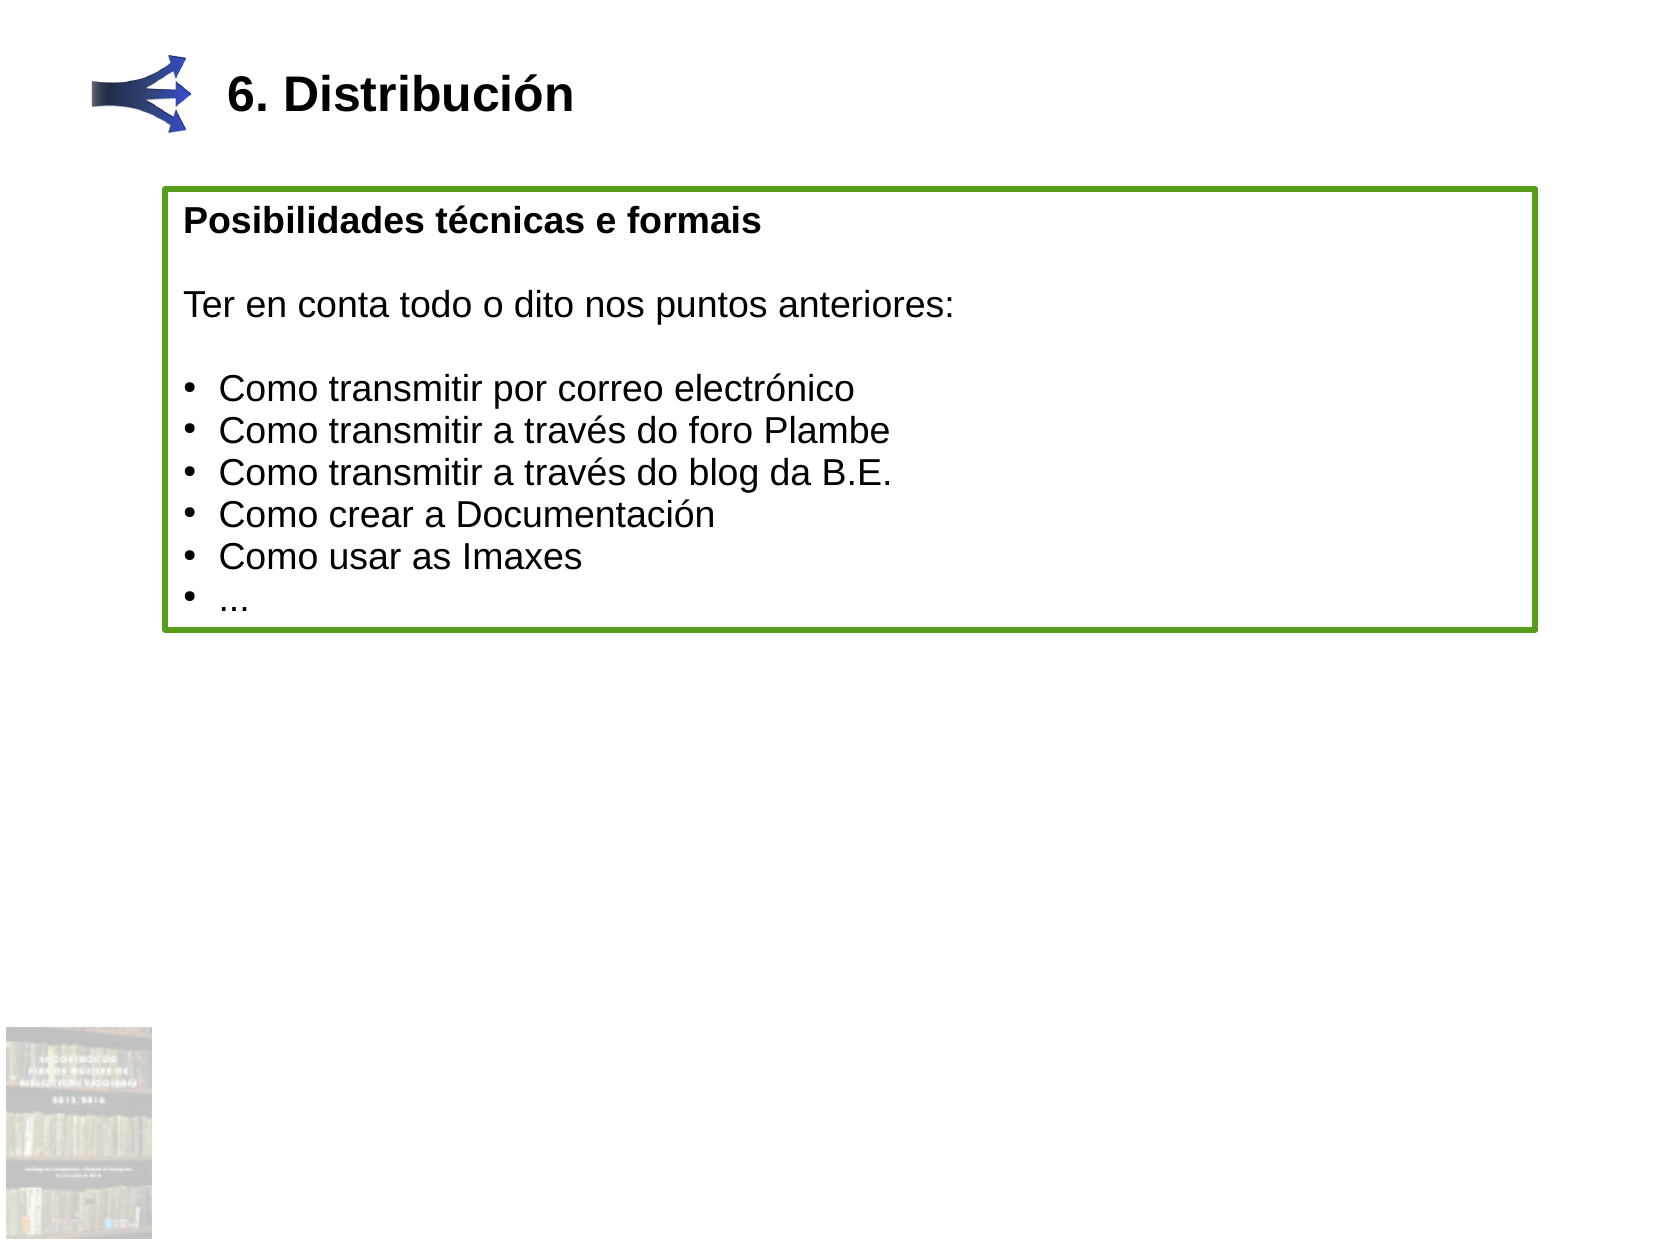

6. Distribución
Posibilidades técnicas e formais
Ter en conta todo o dito nos puntos anteriores:
Como transmitir por correo electrónico
Como transmitir a través do foro Plambe
Como transmitir a través do blog da B.E.
Como crear a Documentación
Como usar as Imaxes
...